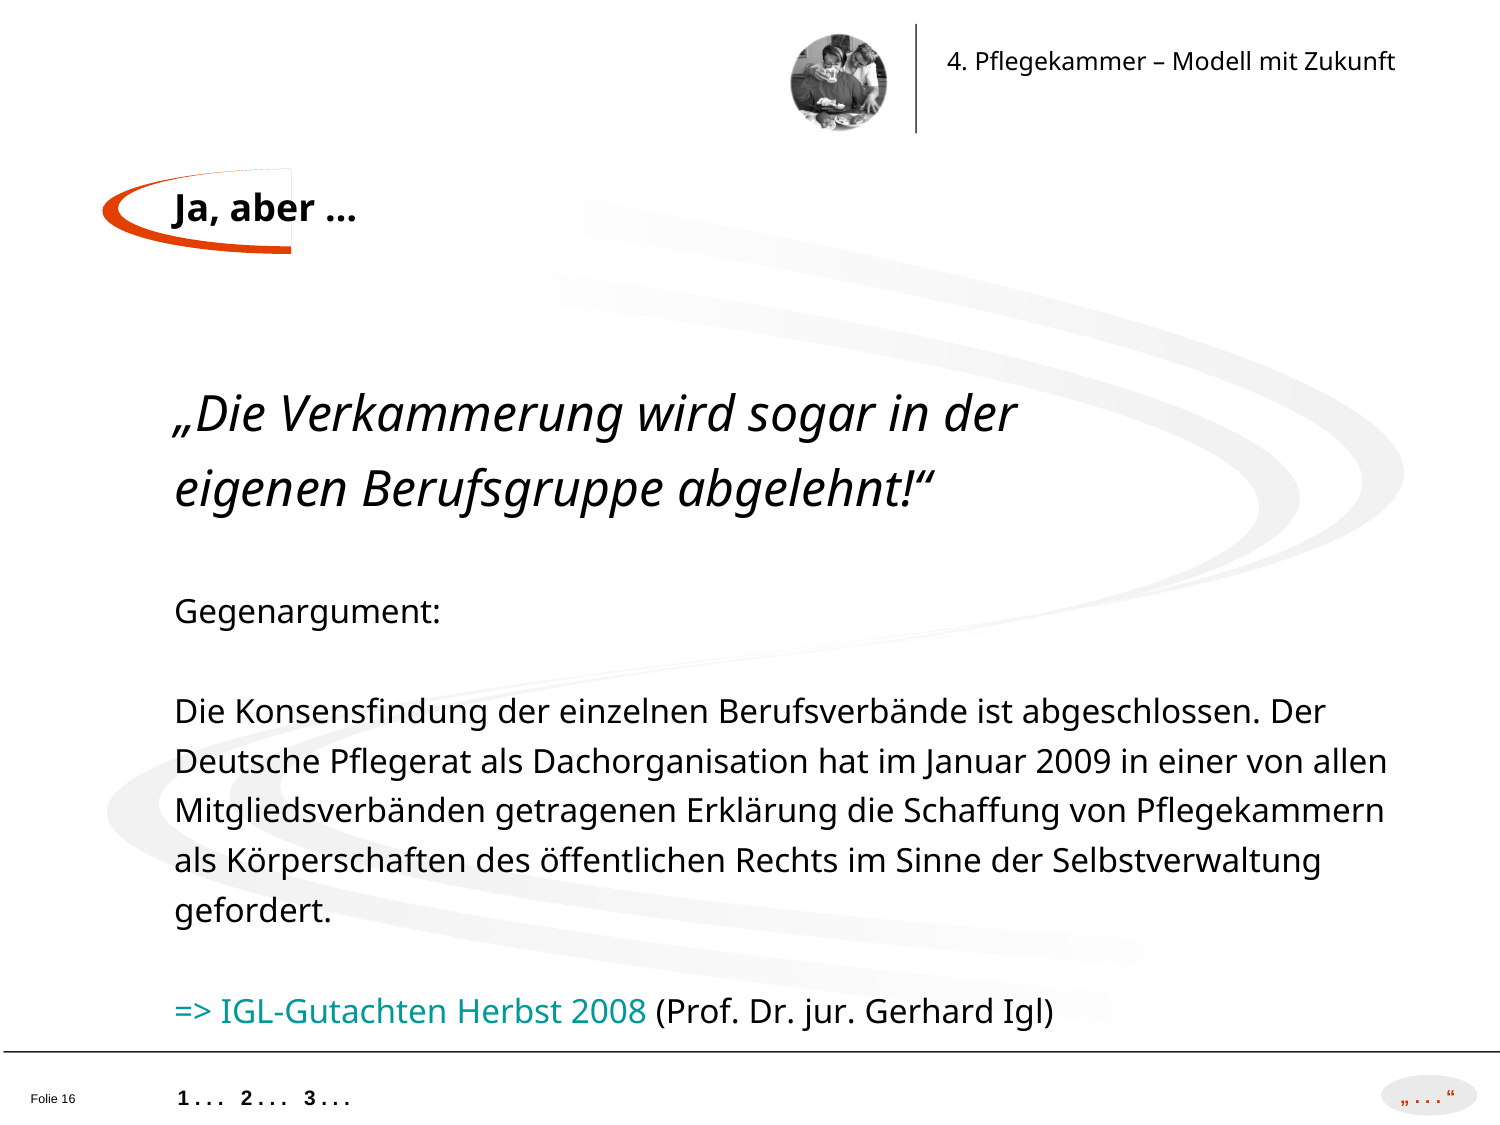

4. Pflegekammer – Modell mit Zukunft
Ja, aber …
„Die Verkammerung wird sogar in der
eigenen Berufsgruppe abgelehnt!“
Gegenargument:
Die Konsensfindung der einzelnen Berufsverbände ist abgeschlossen. Der Deutsche Pflegerat als Dachorganisation hat im Januar 2009 in einer von allen Mitgliedsverbänden getragenen Erklärung die Schaffung von Pflegekammern als Körperschaften des öffentlichen Rechts im Sinne der Selbstverwaltung gefordert.
=> IGL-Gutachten Herbst 2008 (Prof. Dr. jur. Gerhard Igl)
„ . . . “
1 . . . 2 . . . 3 . . .
Folie